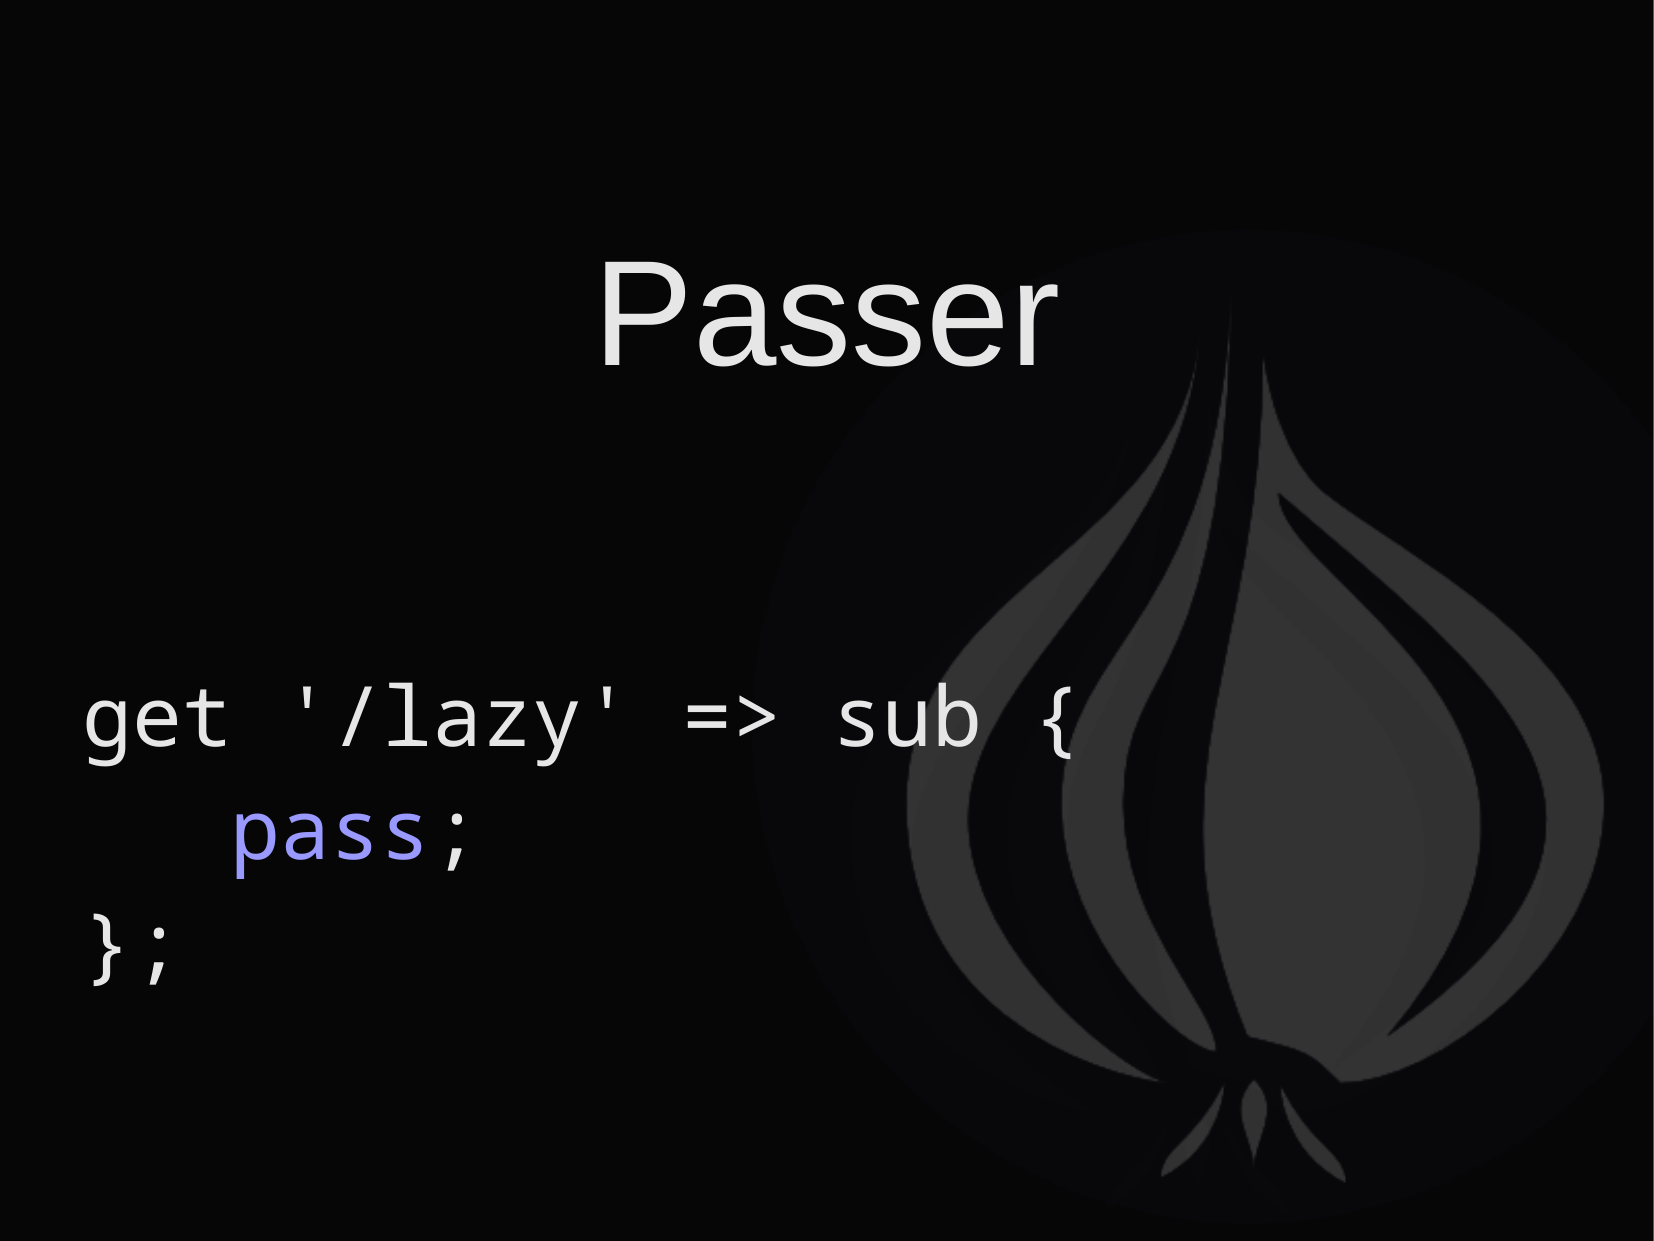

# Passer
get '/lazy' => sub {
		pass;
};